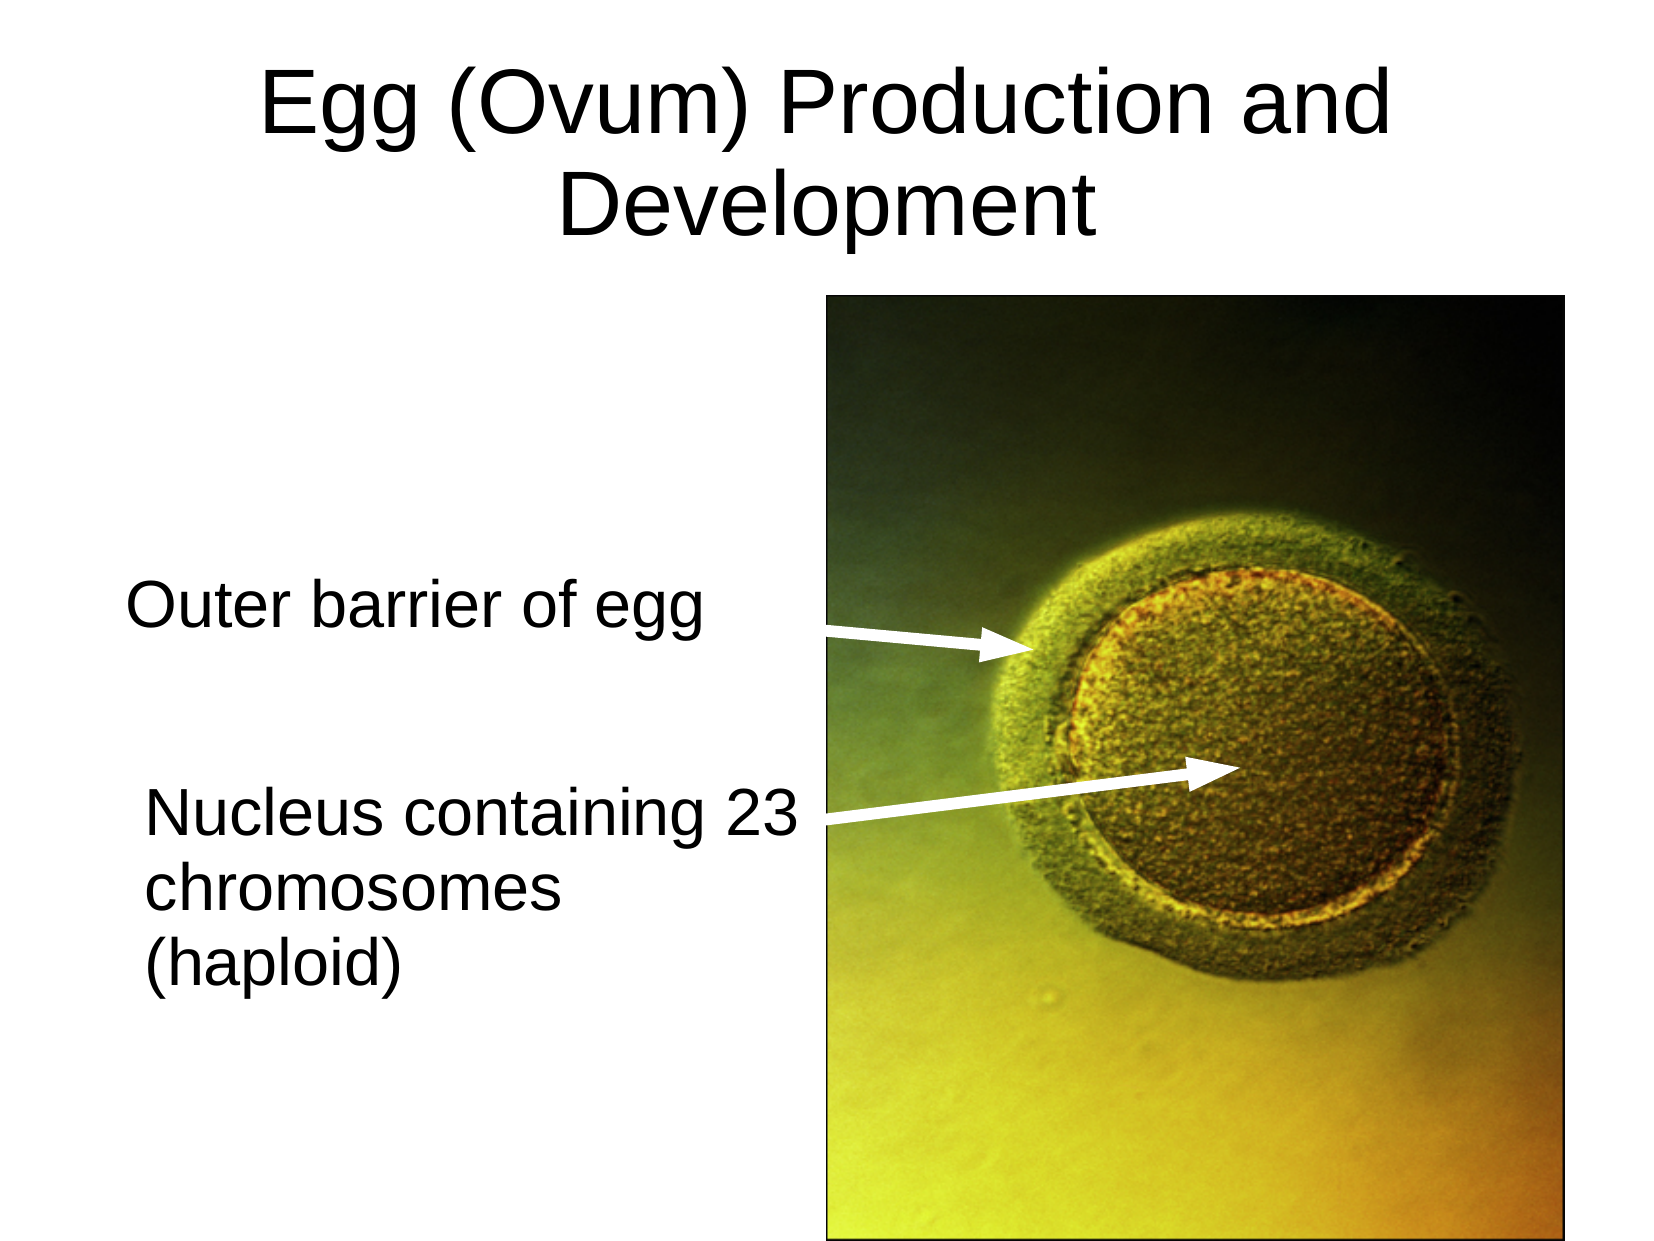

# Egg (Ovum) Production and Development
 Outer barrier of egg
 Nucleus containing 23 chromosomes (haploid)